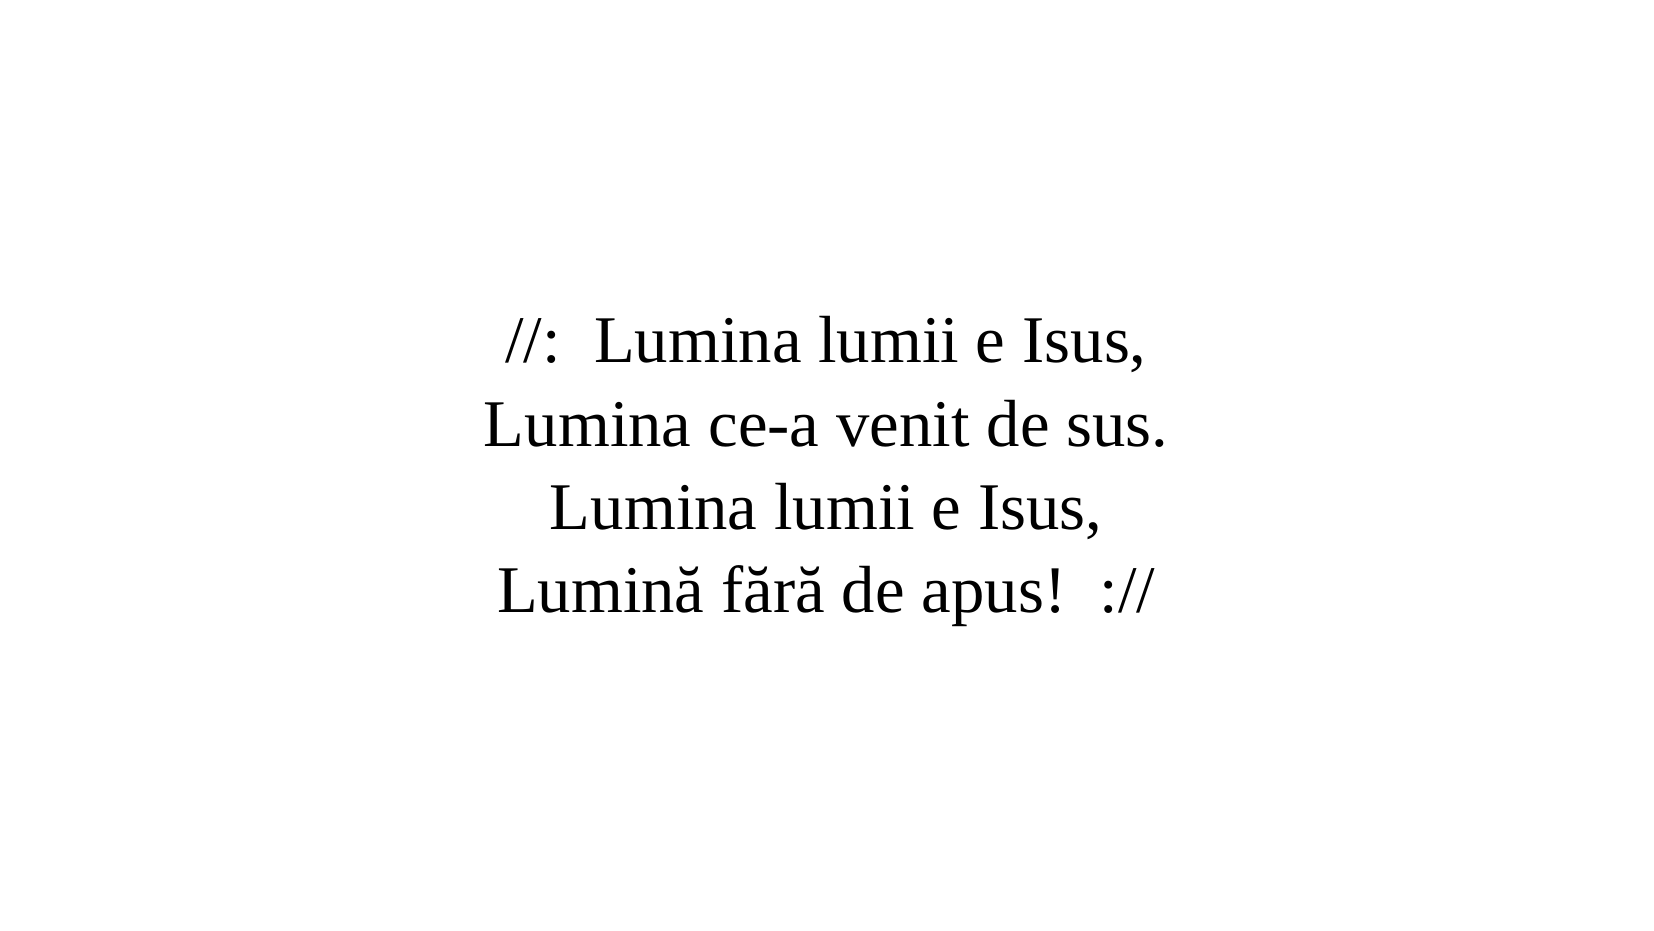

# //: Lumina lumii e Isus,
Lumina ce-a venit de sus.
Lumina lumii e Isus,
Lumină fără de apus! ://